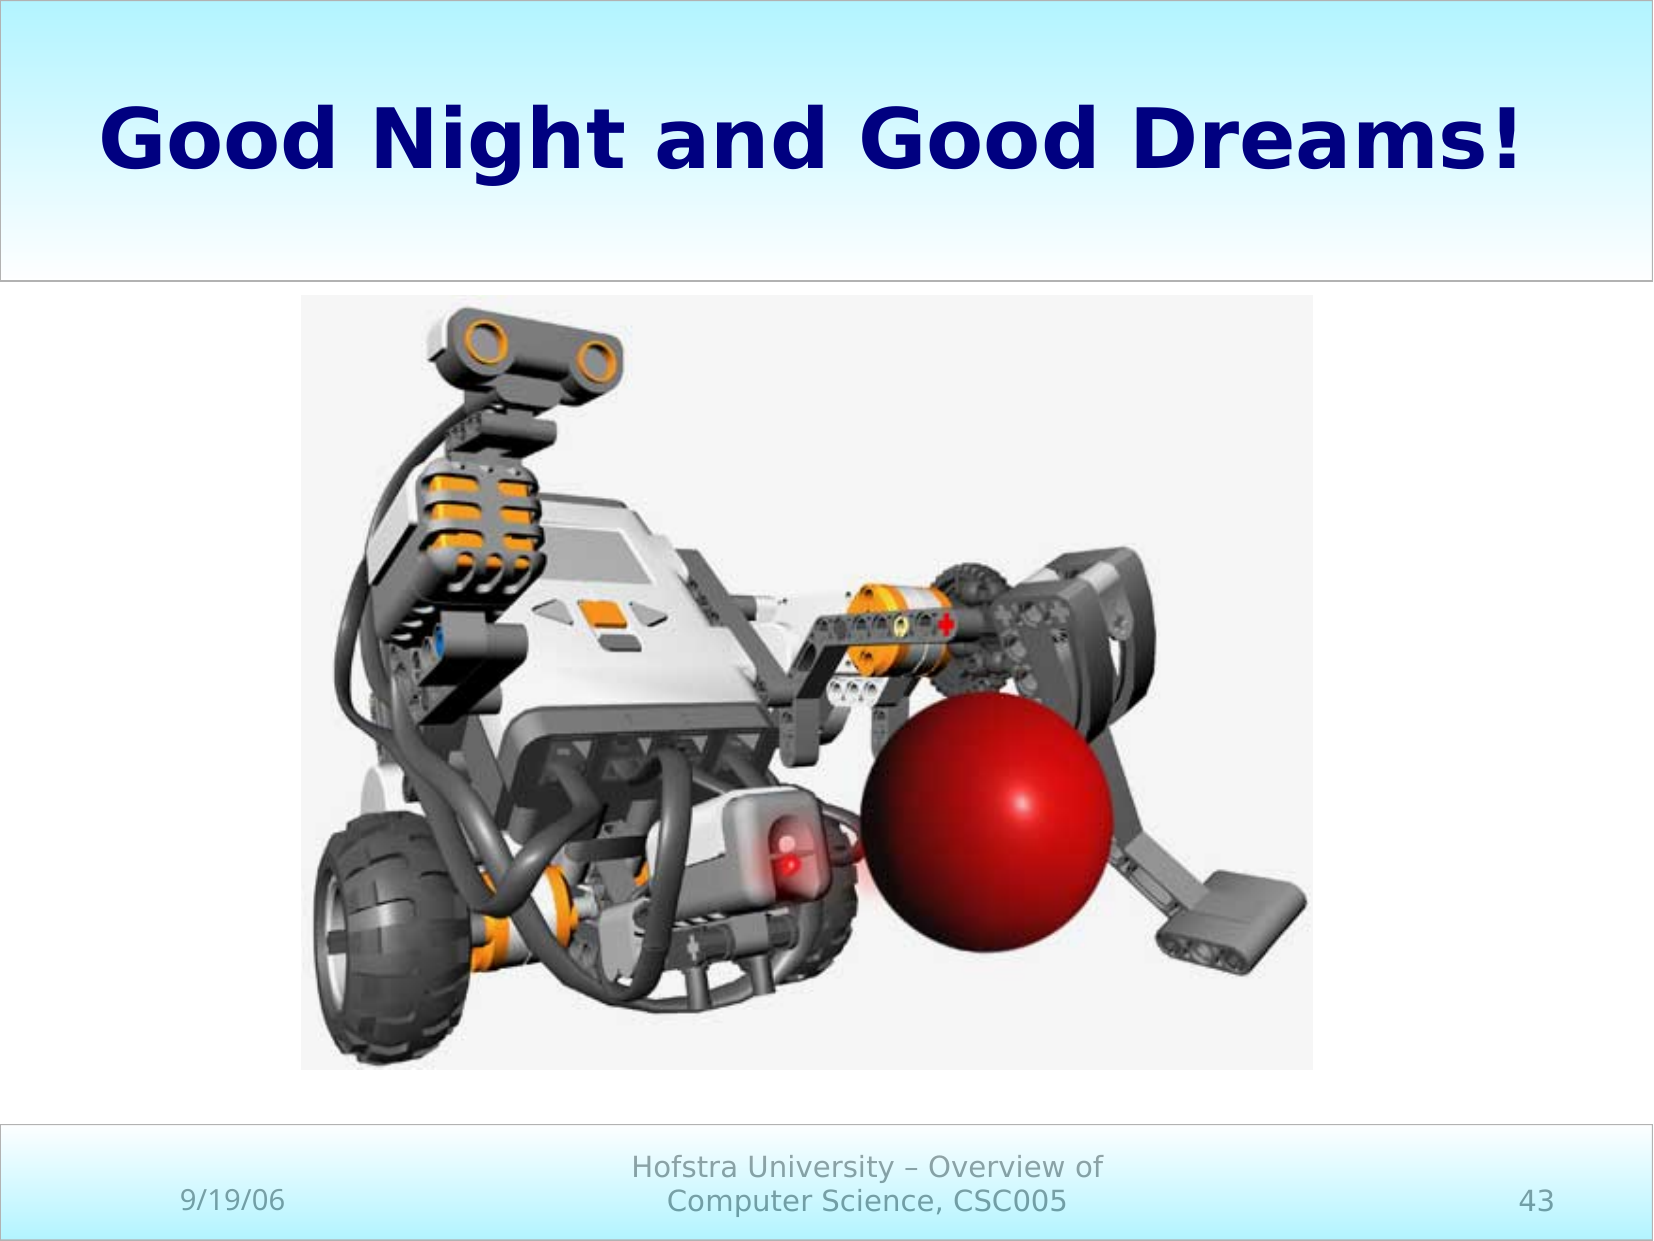

# Good Night and Good Dreams!
09/27/06
43